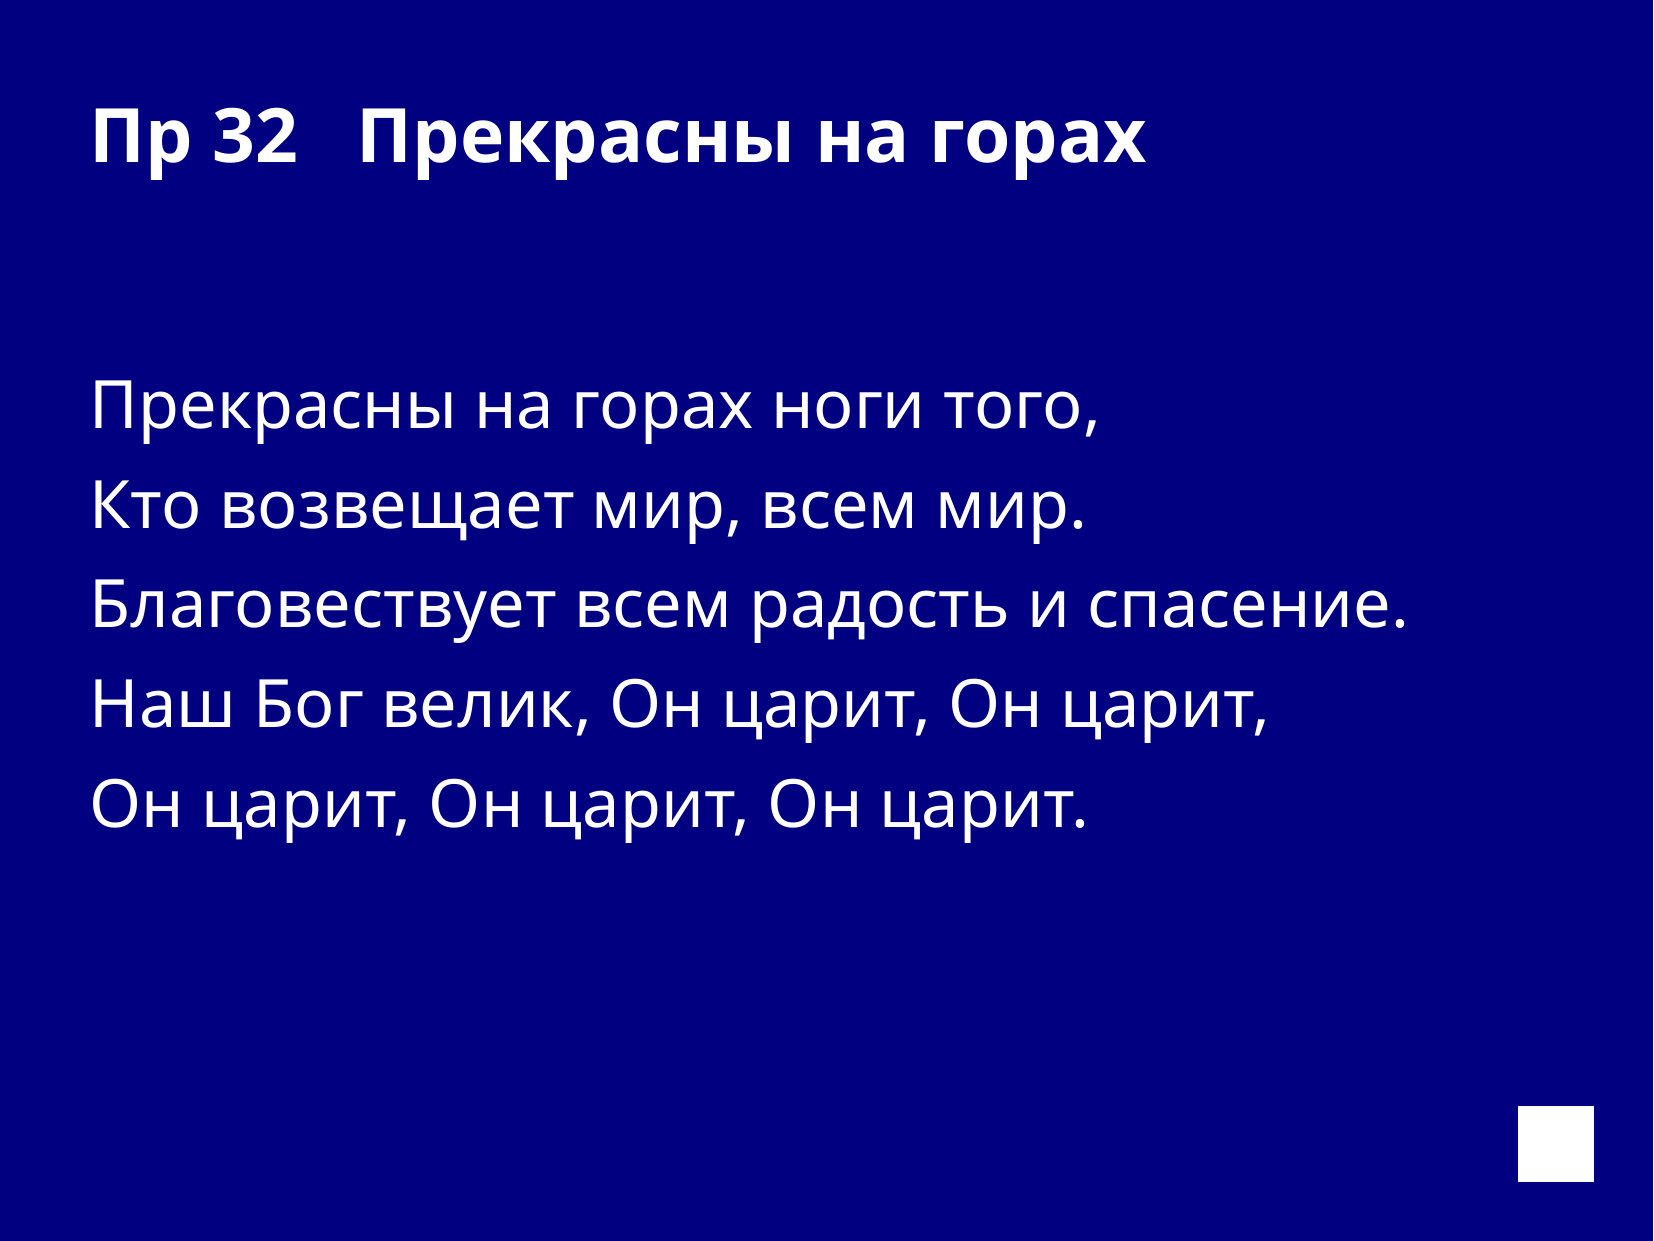

Пр 32 Прекрасны на горах
Прекрасны на горах ноги того,
Кто возвещает мир, всем мир.
Благовествует всем радость и спасение.
Наш Бог велик, Он царит, Он царит,
Он царит, Он царит, Он царит.